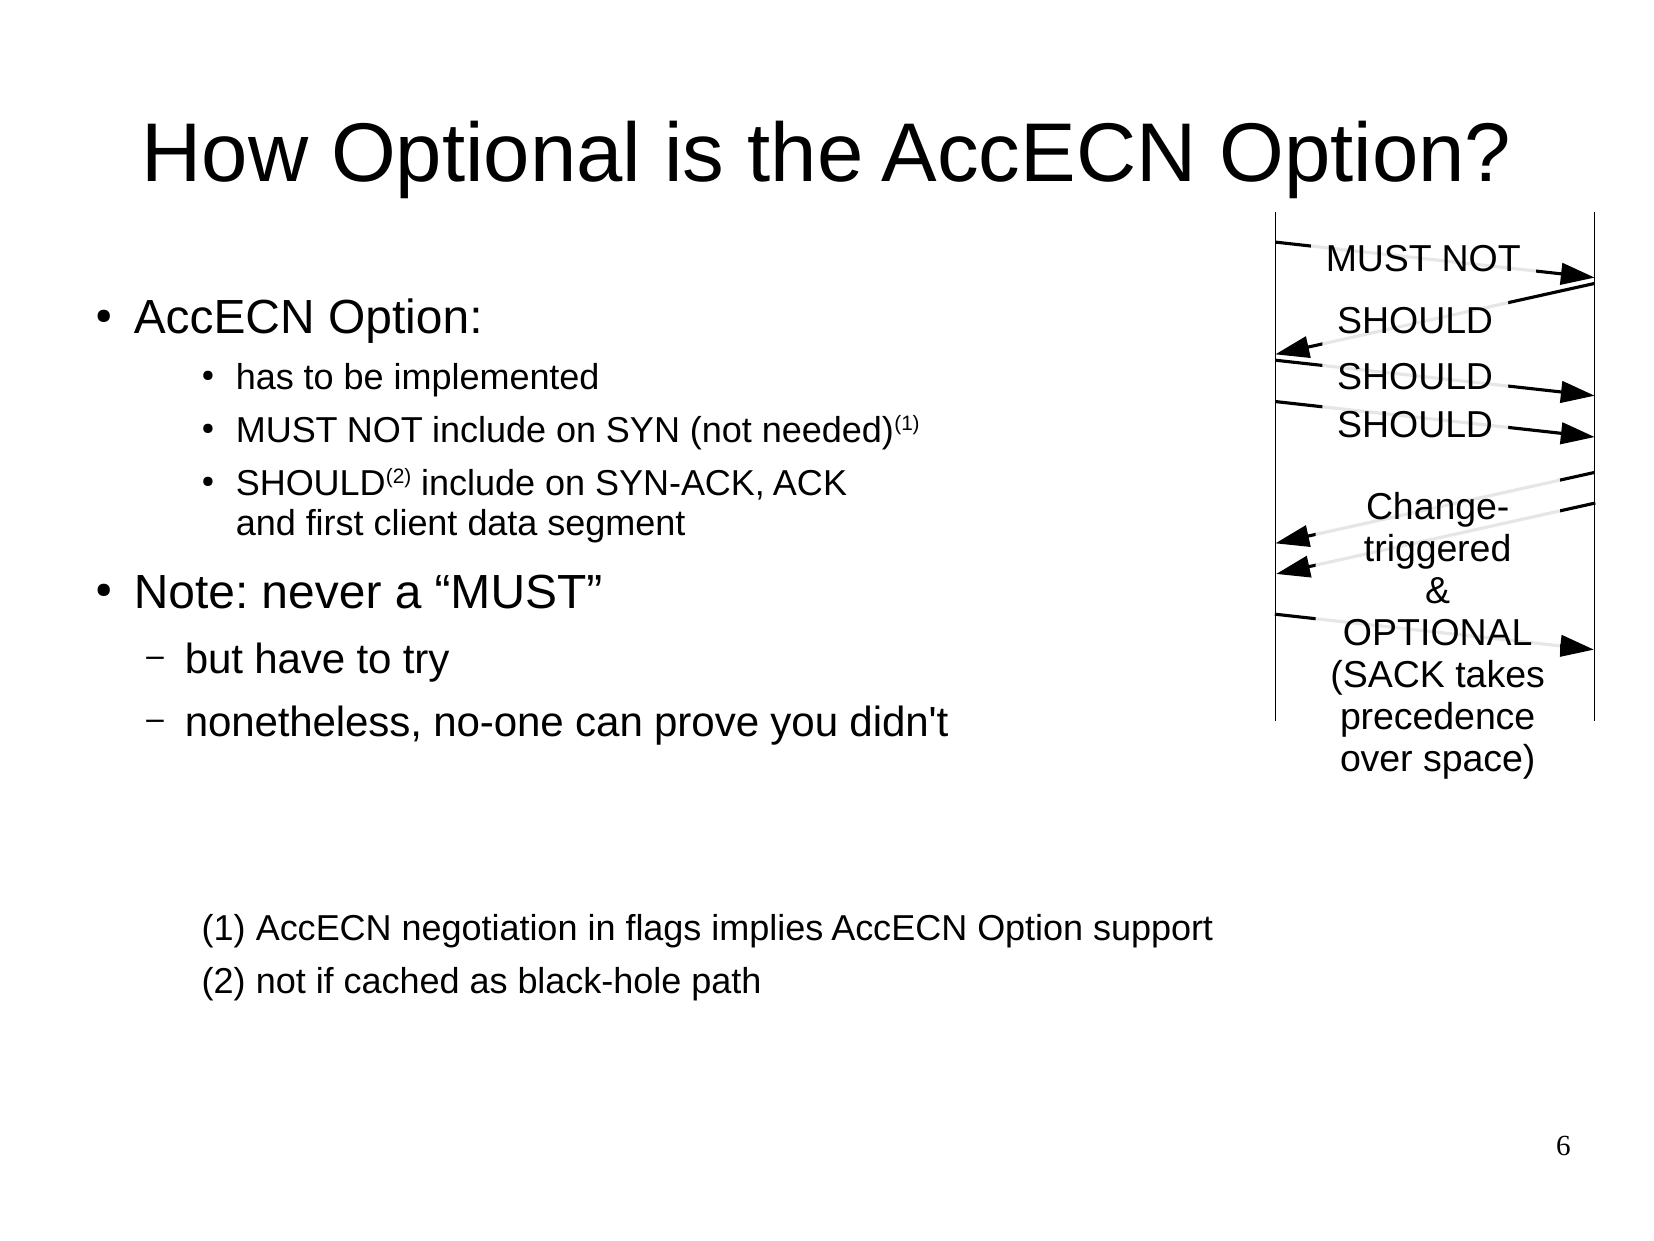

# How Optional is the AccECN Option?
MUST NOT
AccECN Option:
has to be implemented
MUST NOT include on SYN (not needed)(1)
SHOULD(2) include on SYN-ACK, ACK
and first client data segment
Note: never a “MUST”
but have to try
nonetheless, no-one can prove you didn't
 AccECN negotiation in flags implies AccECN Option support
 not if cached as black-hole path
SHOULD
SHOULD
SHOULD
Change-
triggered
&
OPTIONAL
(SACK takes
precedence
over space)
6